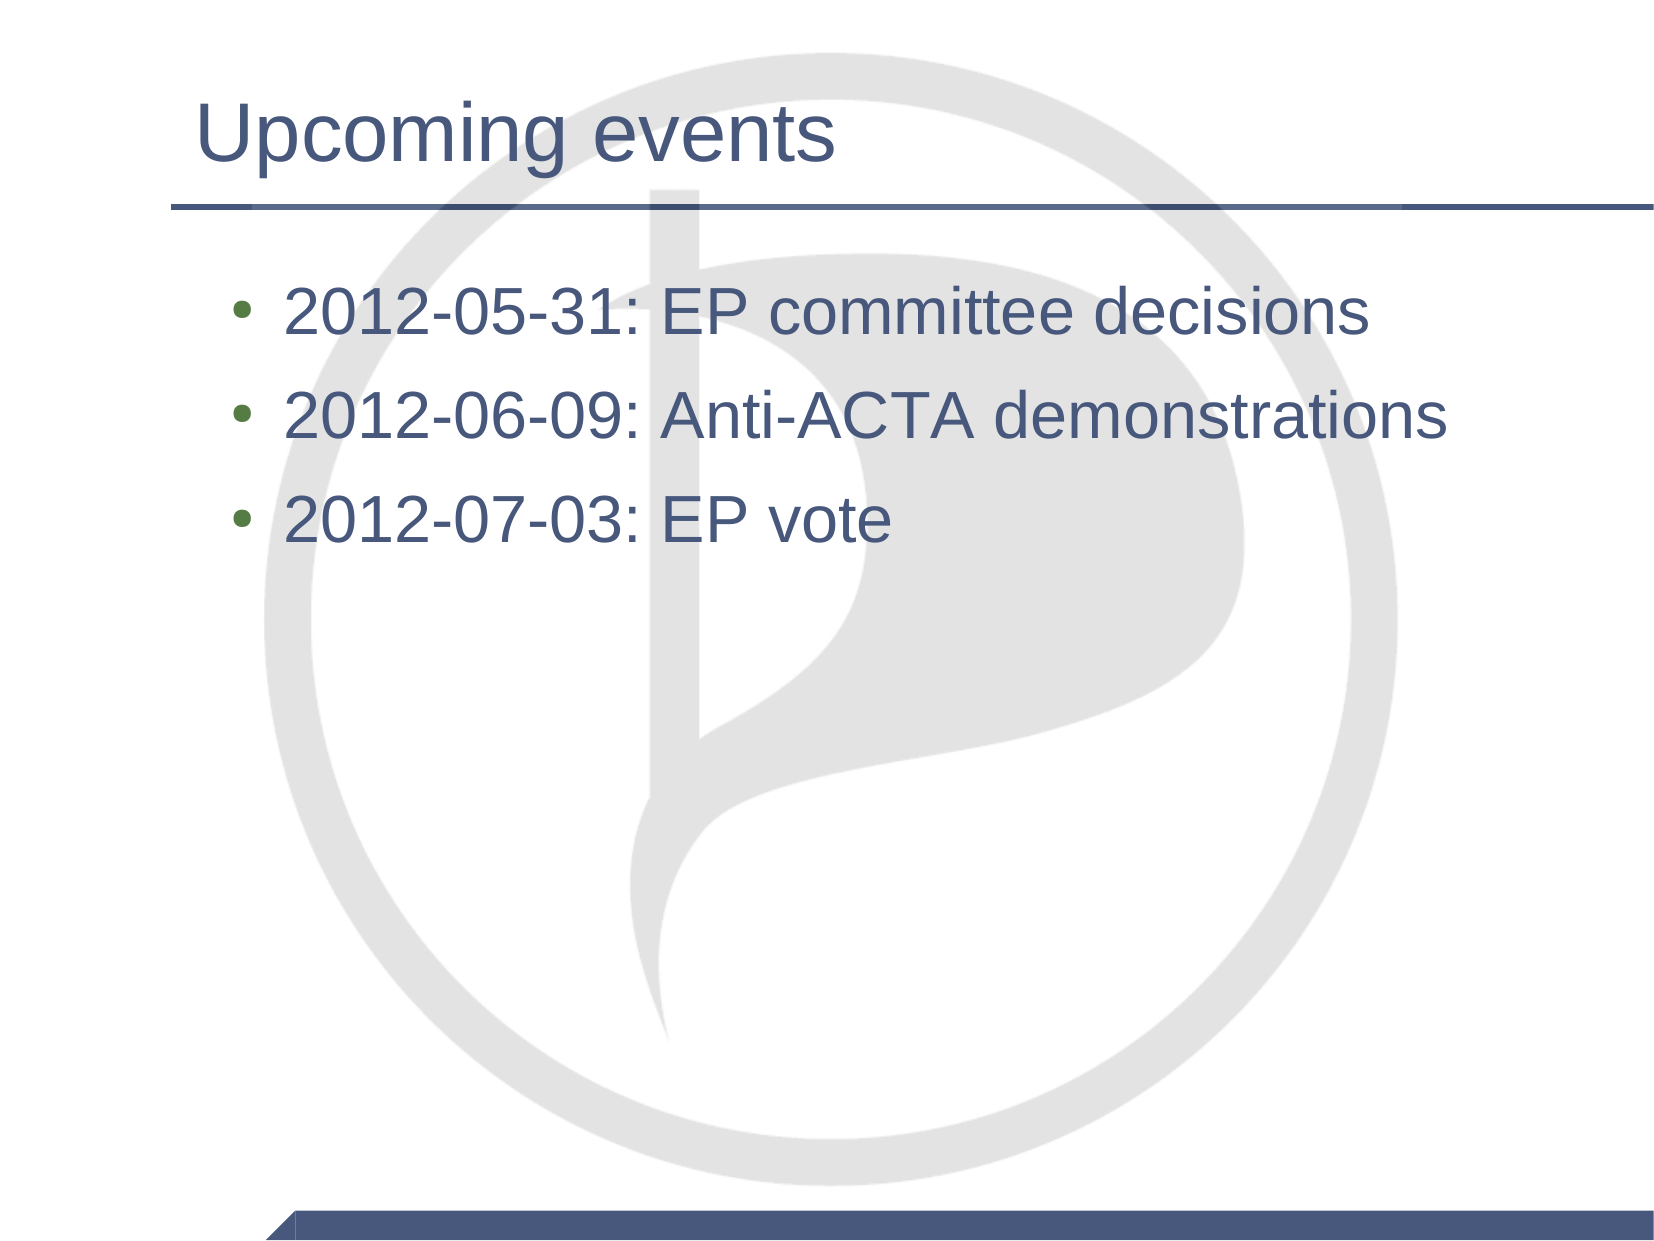

# Upcoming events
2012-05-31: EP committee decisions
2012-06-09: Anti-ACTA demonstrations
2012-07-03: EP vote